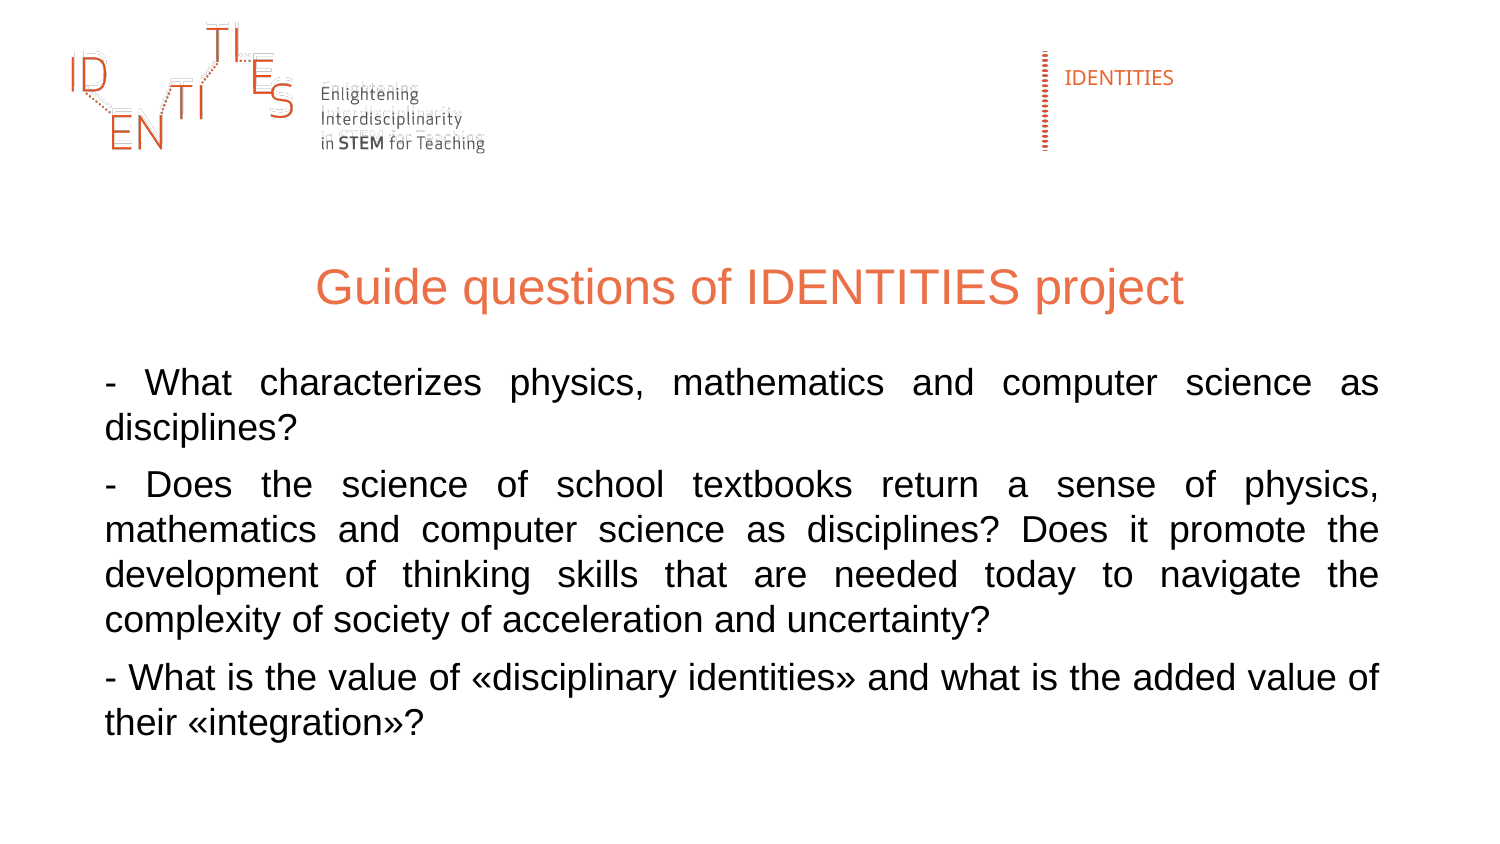

IDENTITIES
Guide questions of IDENTITIES project
- What characterizes physics, mathematics and computer science as disciplines?
- Does the science of school textbooks return a sense of physics, mathematics and computer science as disciplines? Does it promote the development of thinking skills that are needed today to navigate the complexity of society of acceleration and uncertainty?
- What is the value of «disciplinary identities» and what is the added value of their «integration»?